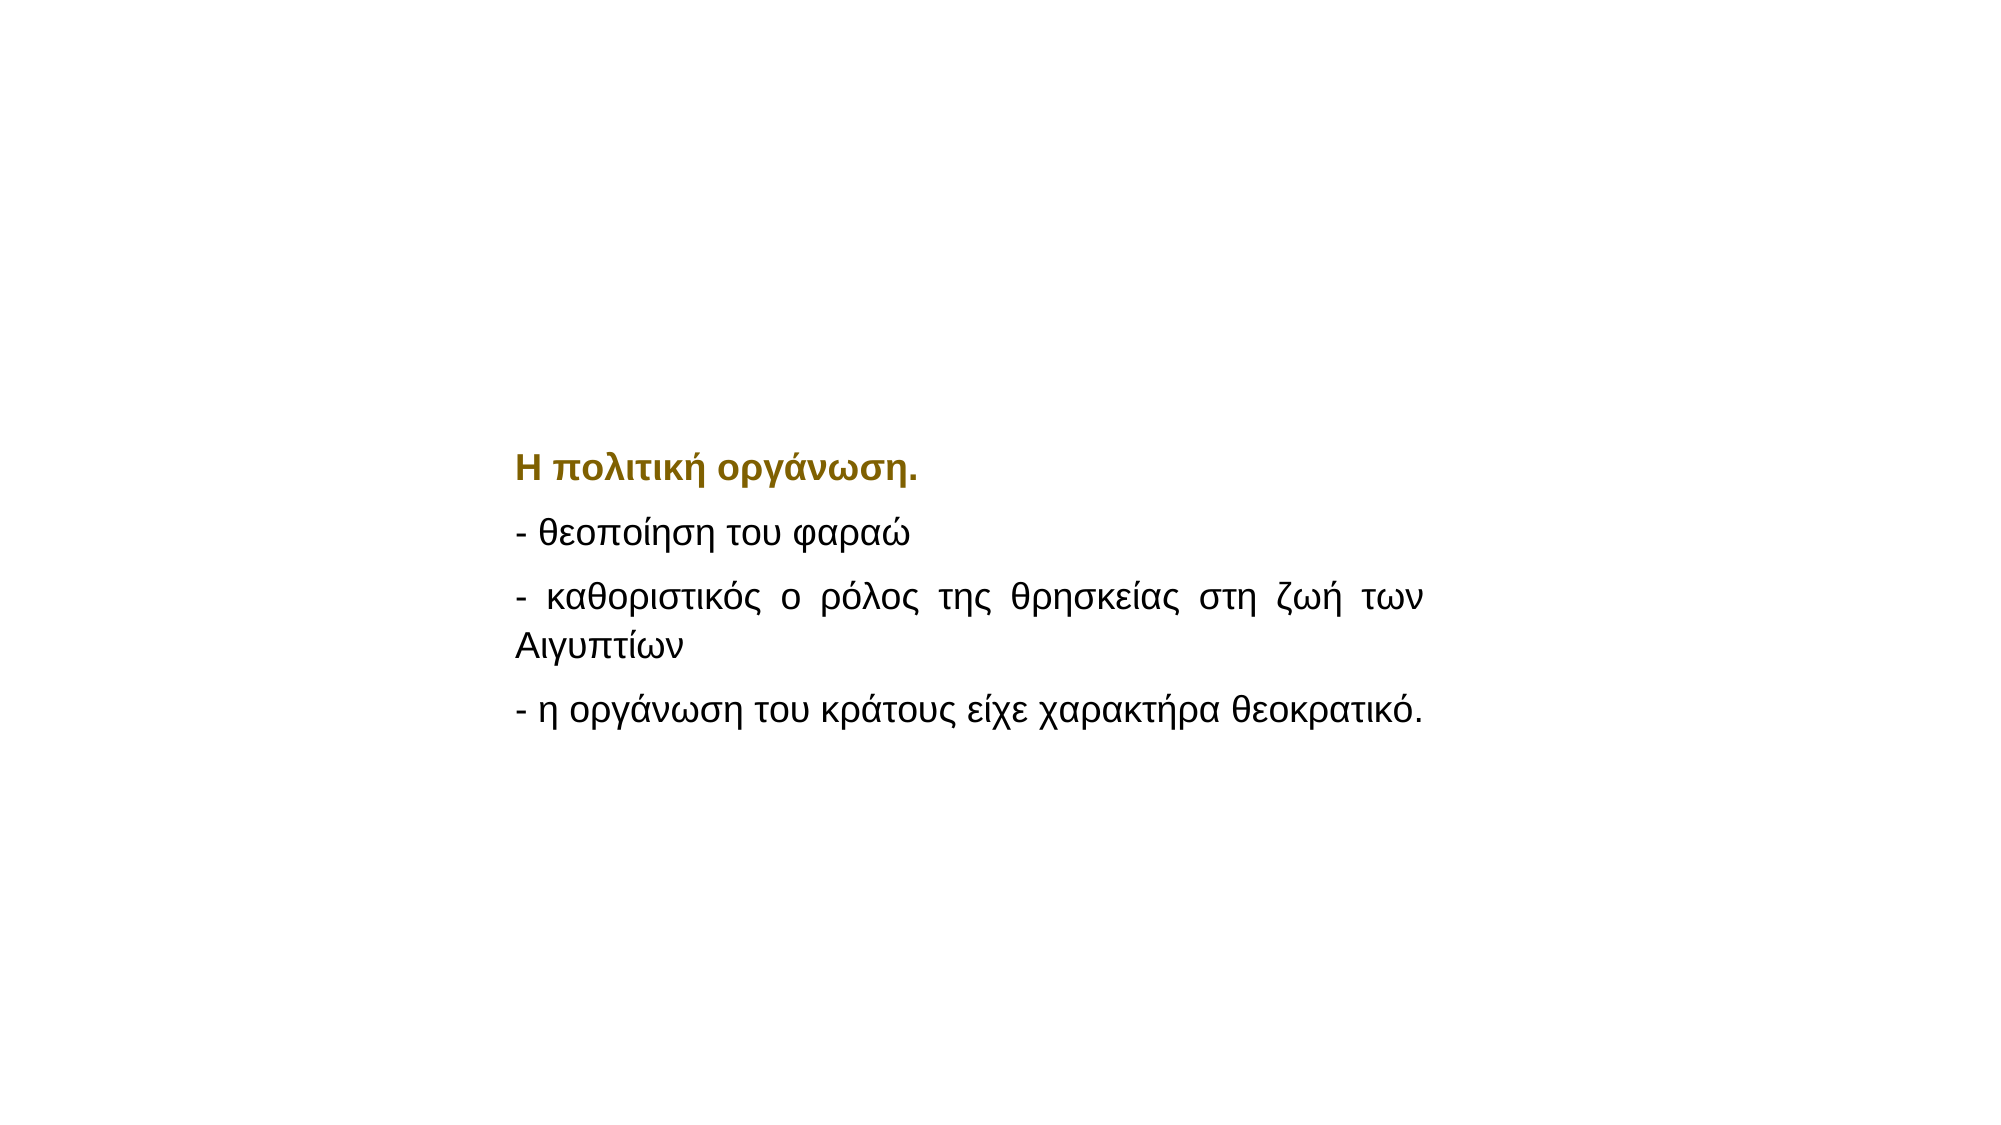

Η πολιτική οργάνωση.
- θεοποίηση του φαραώ
- καθοριστικός ο ρόλος της θρησκείας στη ζωή των Αιγυπτίων
- η οργάνωση του κράτους είχε χαρακτήρα θεοκρατικό.